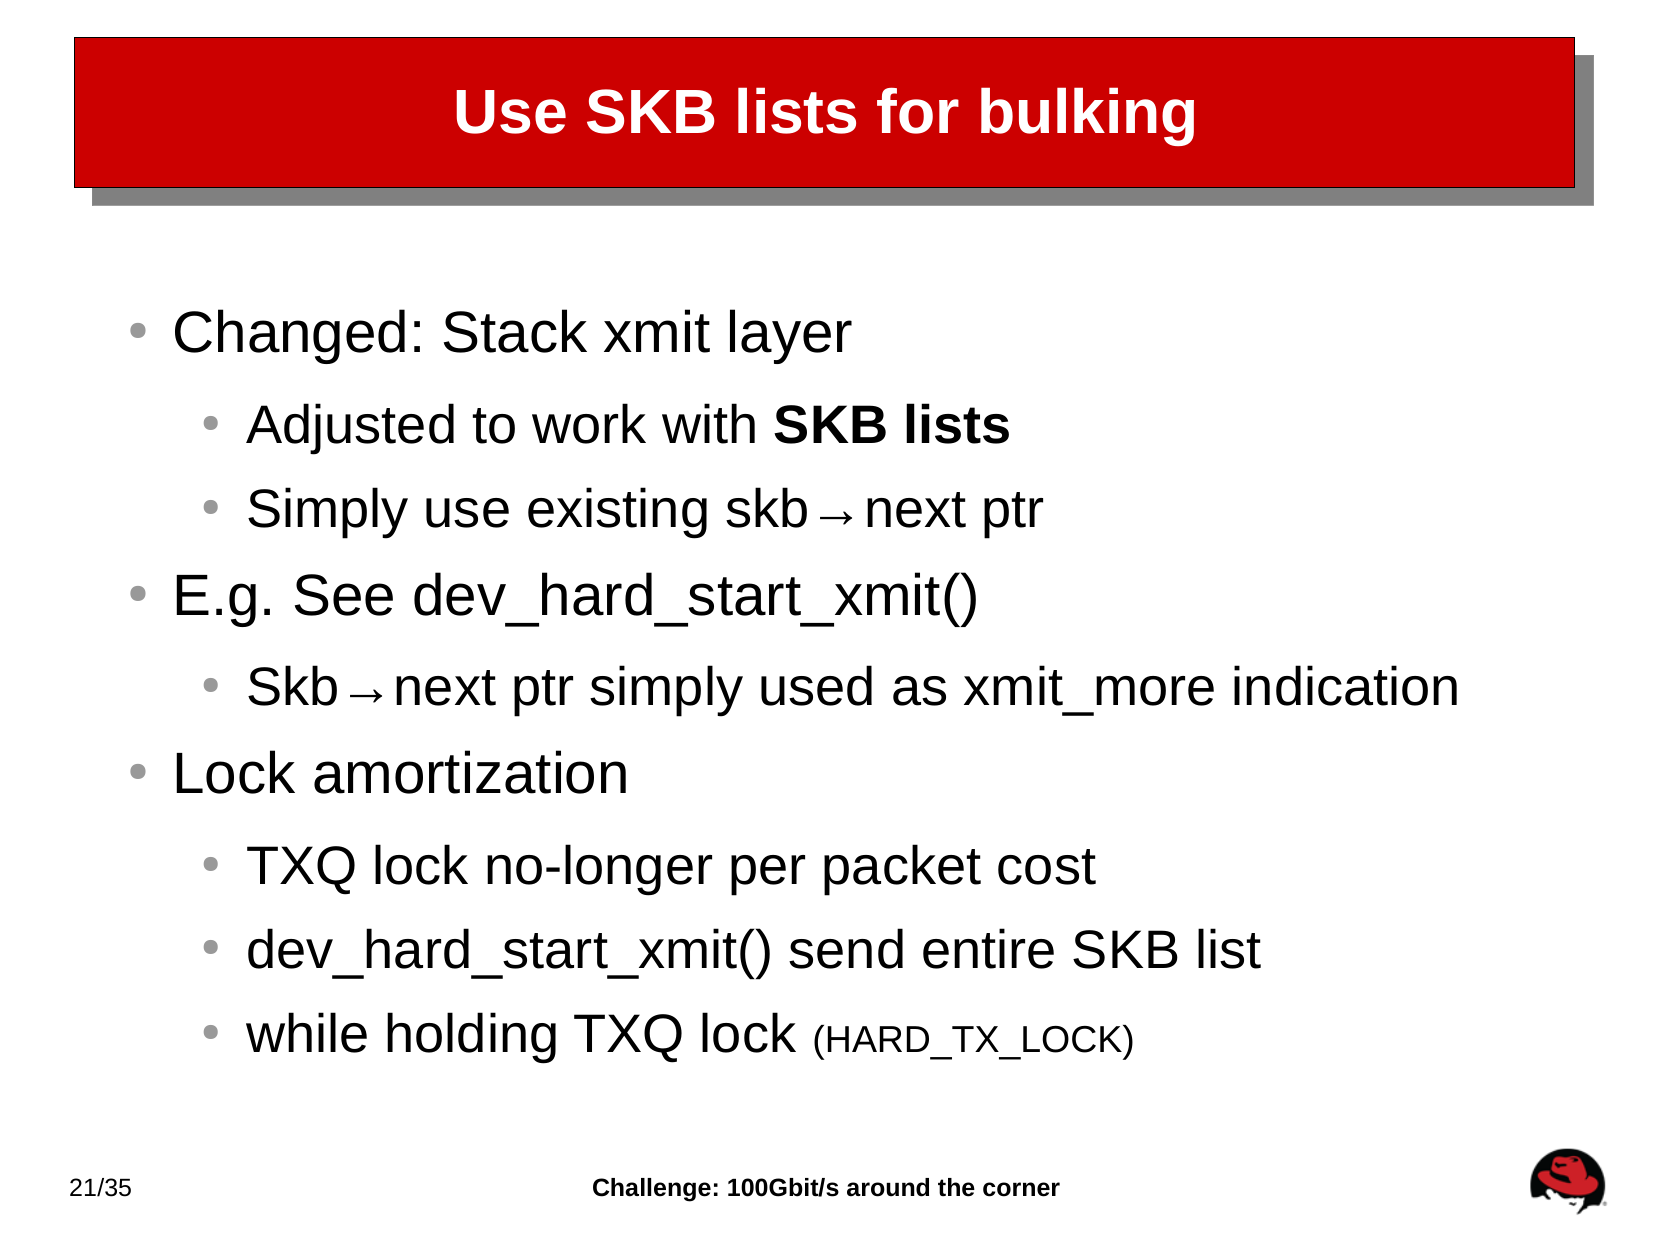

# Use SKB lists for bulking
Changed: Stack xmit layer
Adjusted to work with SKB lists
Simply use existing skb→next ptr
E.g. See dev_hard_start_xmit()
Skb→next ptr simply used as xmit_more indication
Lock amortization
TXQ lock no-longer per packet cost
dev_hard_start_xmit() send entire SKB list
while holding TXQ lock (HARD_TX_LOCK)